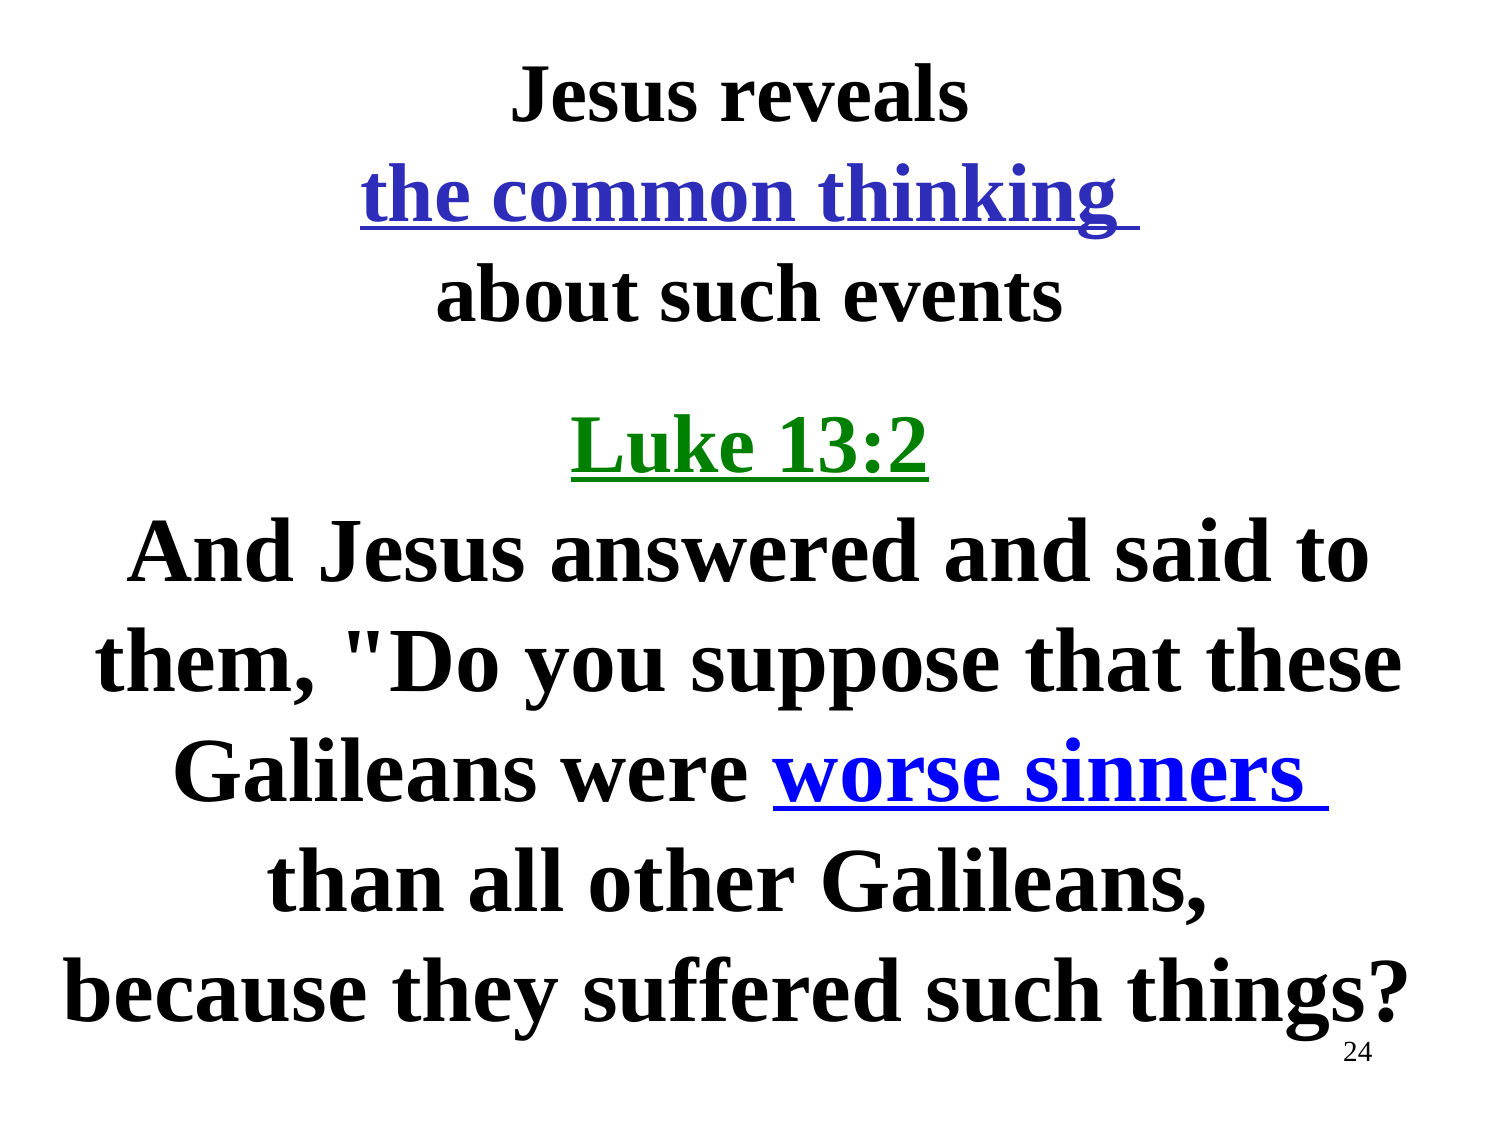

Jesus reveals
the common thinking
about such events
Luke 13:2
And Jesus answered and said to them, "Do you suppose that these Galileans were worse sinners
than all other Galileans,
because they suffered such things?